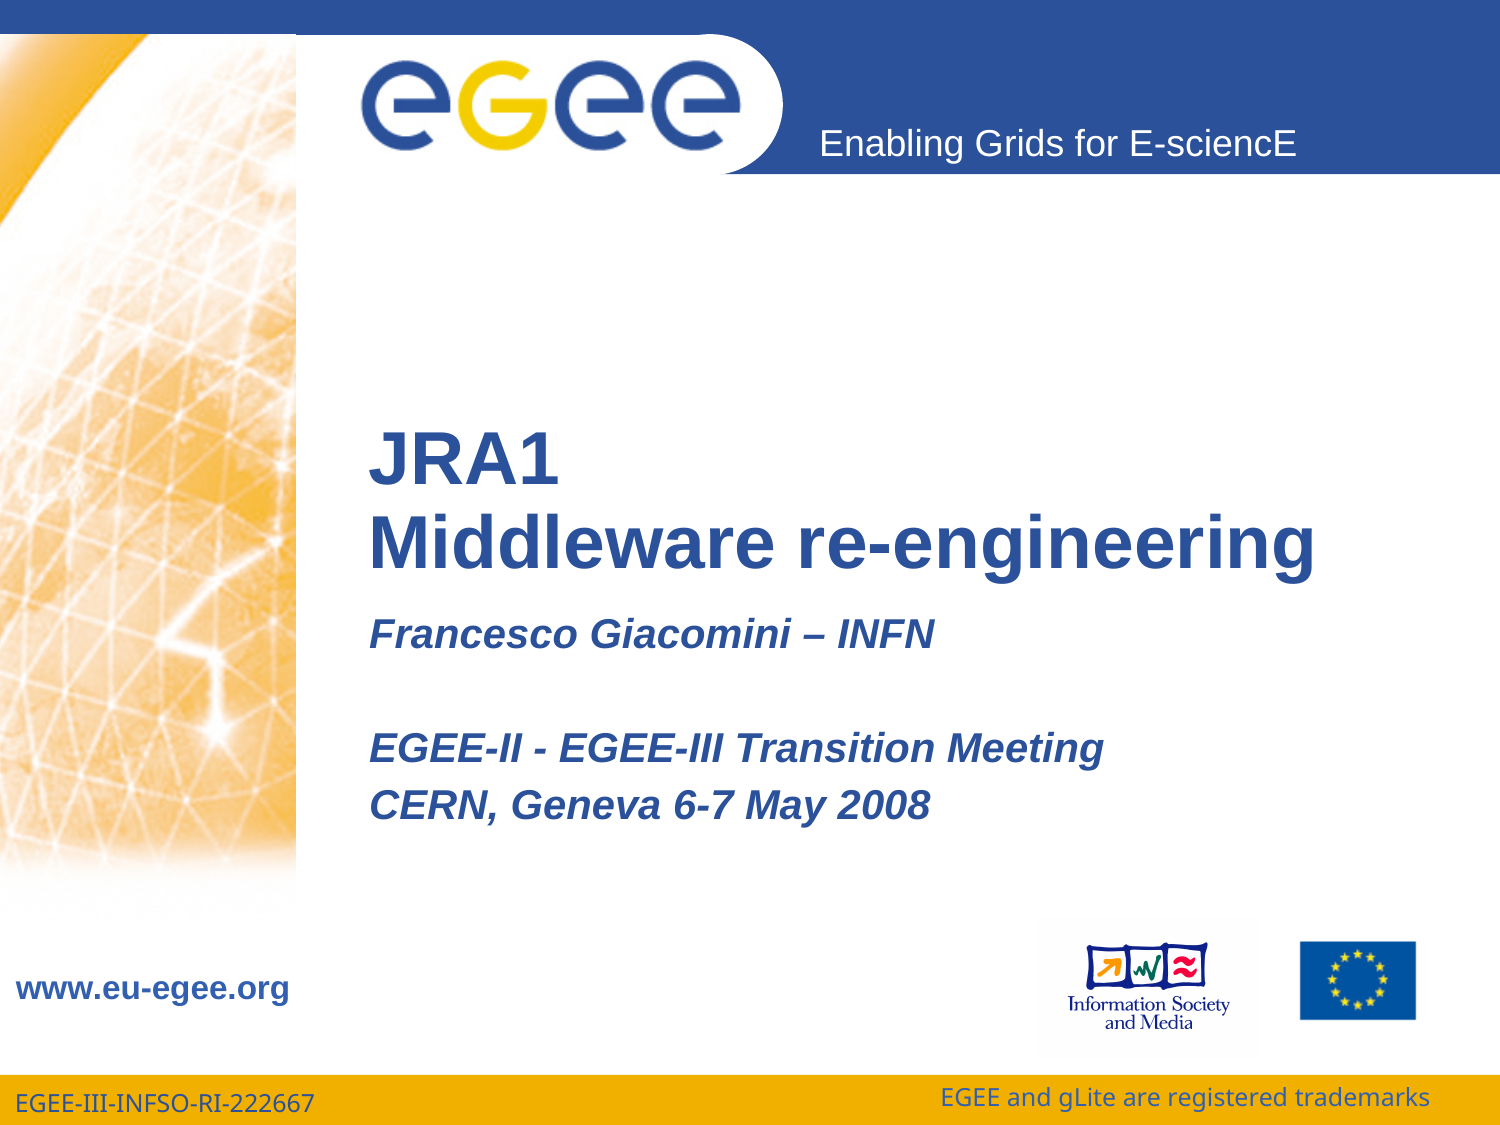

# JRA1 Middleware re-engineering
Francesco Giacomini – INFN
EGEE-II - EGEE-III Transition Meeting
CERN, Geneva 6-7 May 2008